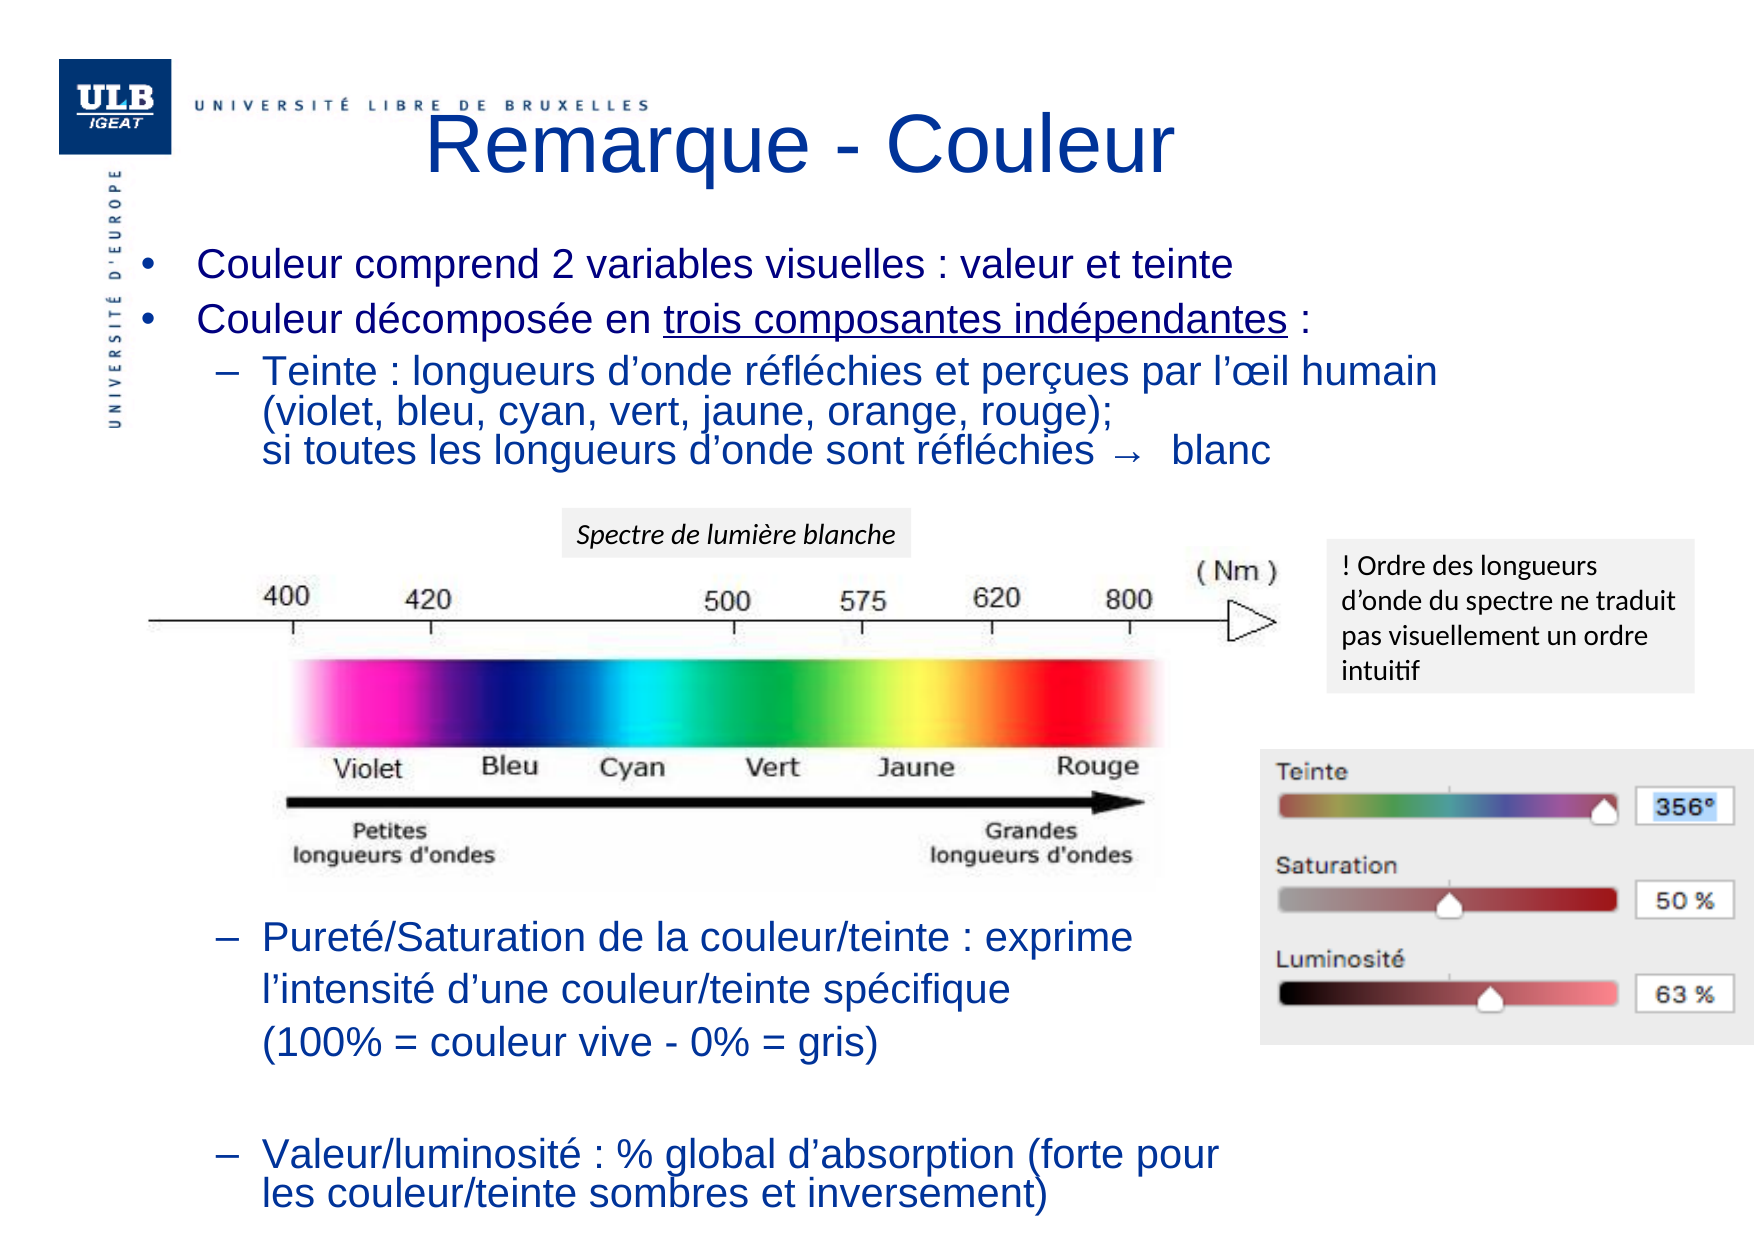

# Remarque - Couleur
Couleur comprend 2 variables visuelles : valeur et teinte
Couleur décomposée en trois composantes indépendantes :
Teinte : longueurs d’onde réfléchies et perçues par l’œil humain
(violet, bleu, cyan, vert, jaune, orange, rouge);
si toutes les longueurs d’onde sont réfléchies → blanc
Pureté/Saturation de la couleur/teinte : exprime
l’intensité d’une couleur/teinte spécifique
(100% = couleur vive - 0% = gris)
Valeur/luminosité : % global d’absorption (forte pour
les couleur/teinte sombres et inversement)
Spectre de lumière blanche
! Ordre des longueurs d’onde du spectre ne traduit pas visuellement un ordre intuitif
GEOG-F-105 - Méthodologie de la géographie humaine I
37